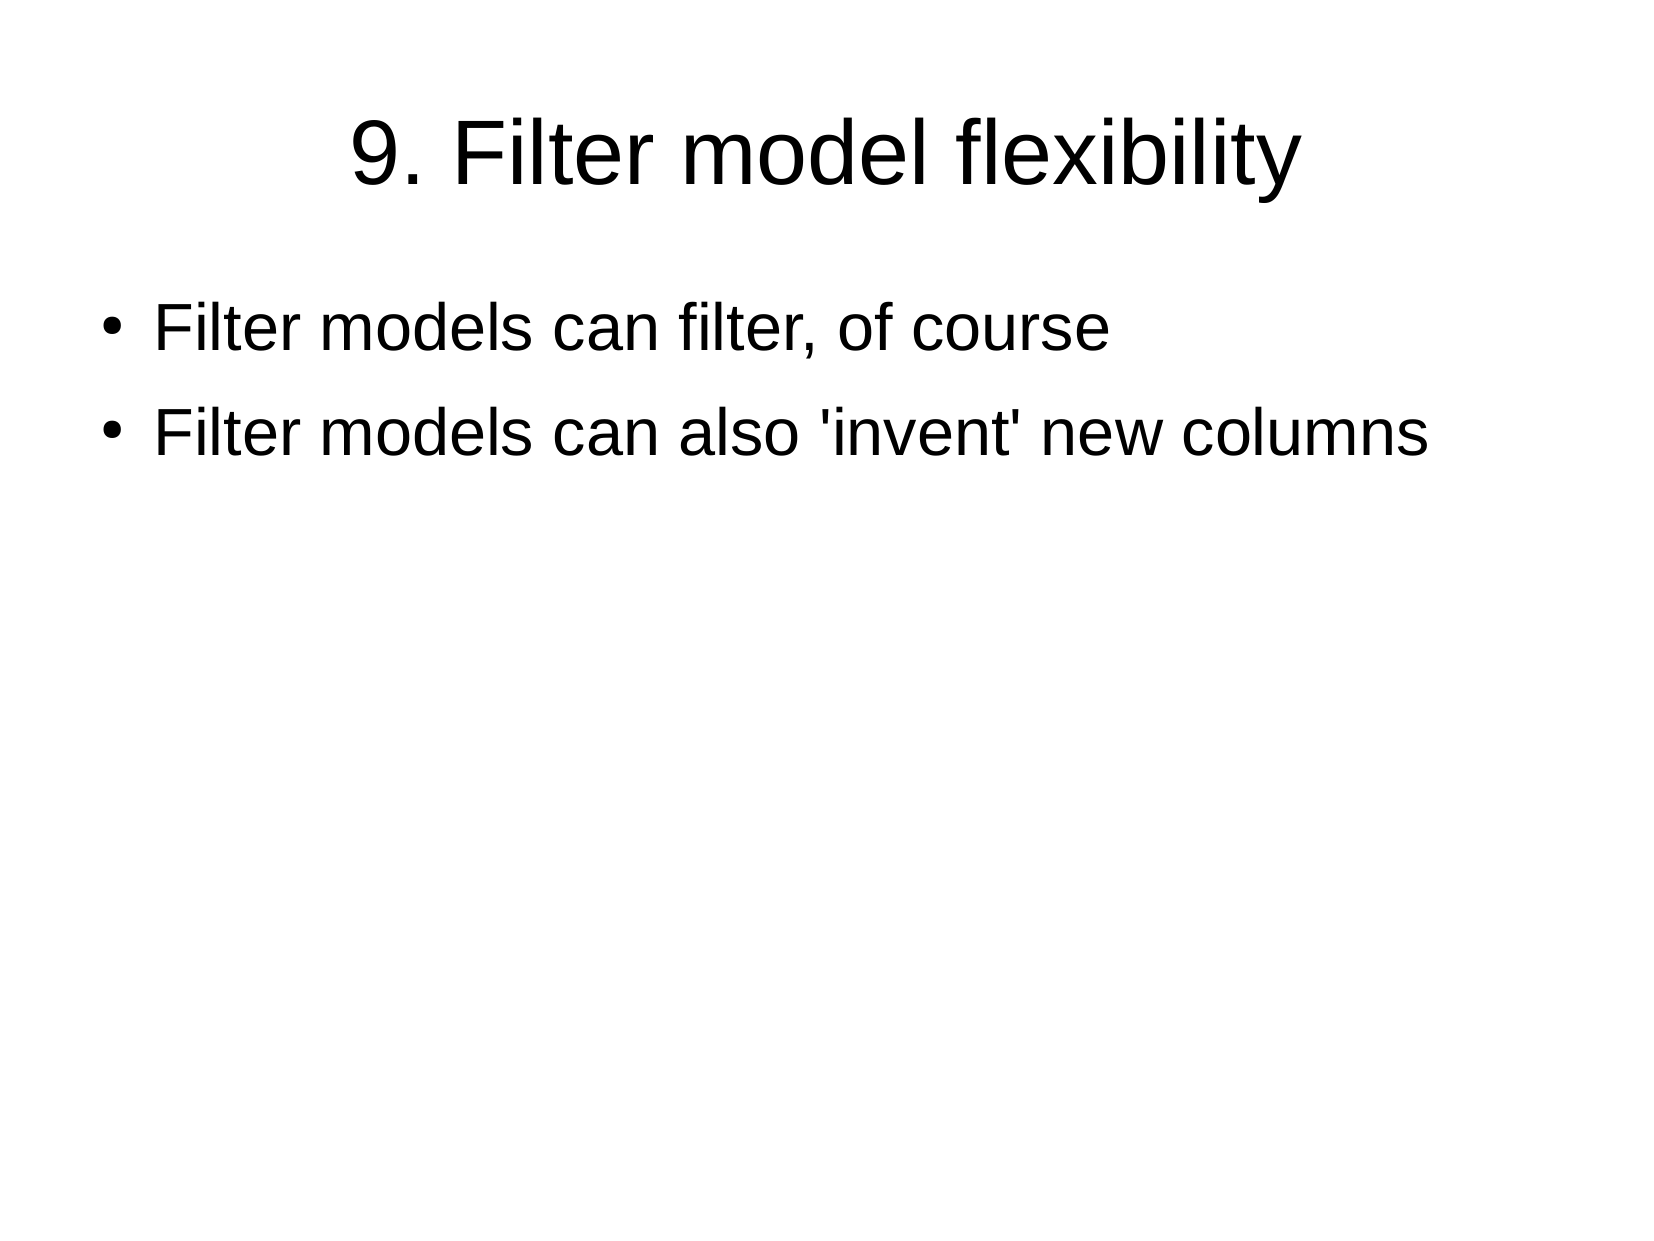

# 9. Filter model flexibility
Filter models can filter, of course
Filter models can also 'invent' new columns